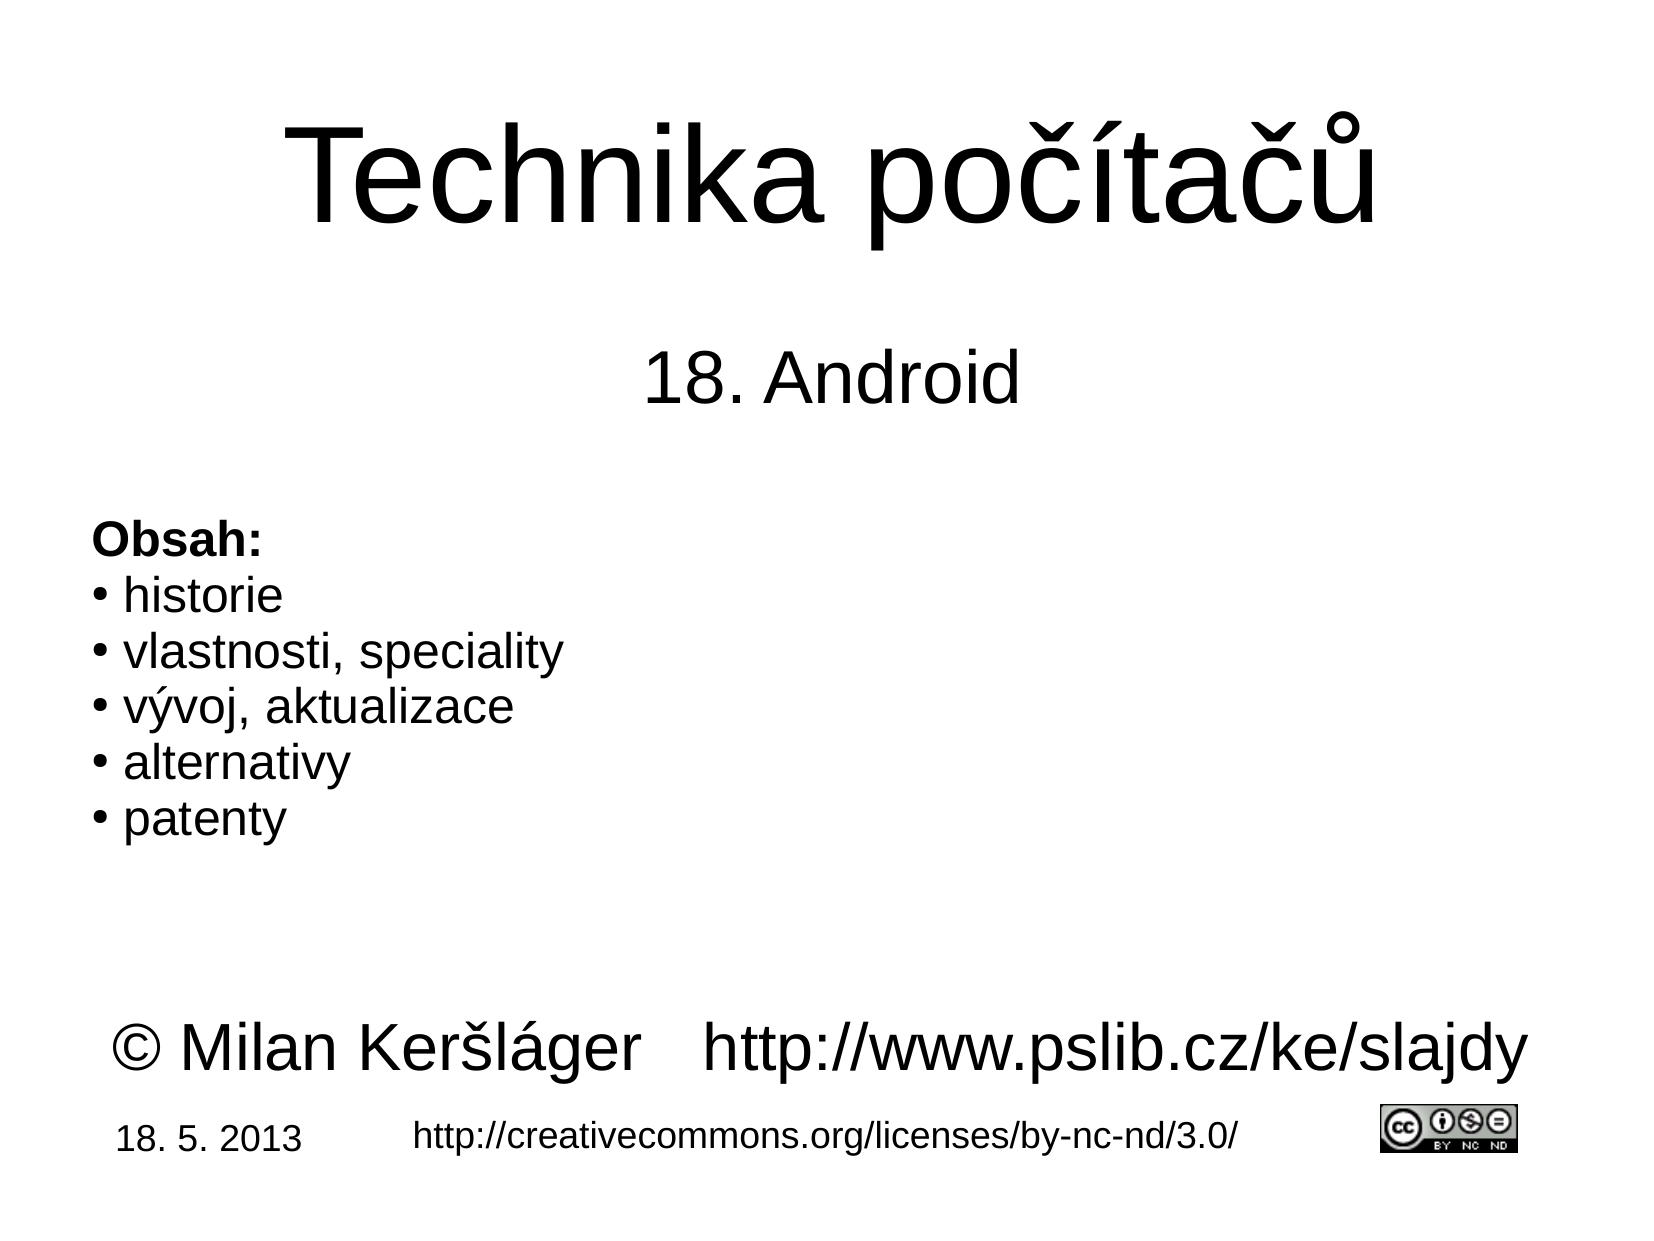

# Technika počítačů 18. Android
Obsah:
 historie
 vlastnosti, speciality
 vývoj, aktualizace
 alternativy
 patenty
© Milan Keršláger	http://www.pslib.cz/ke/slajdy
http://creativecommons.org/licenses/by-nc-nd/3.0/
18. 5. 2013